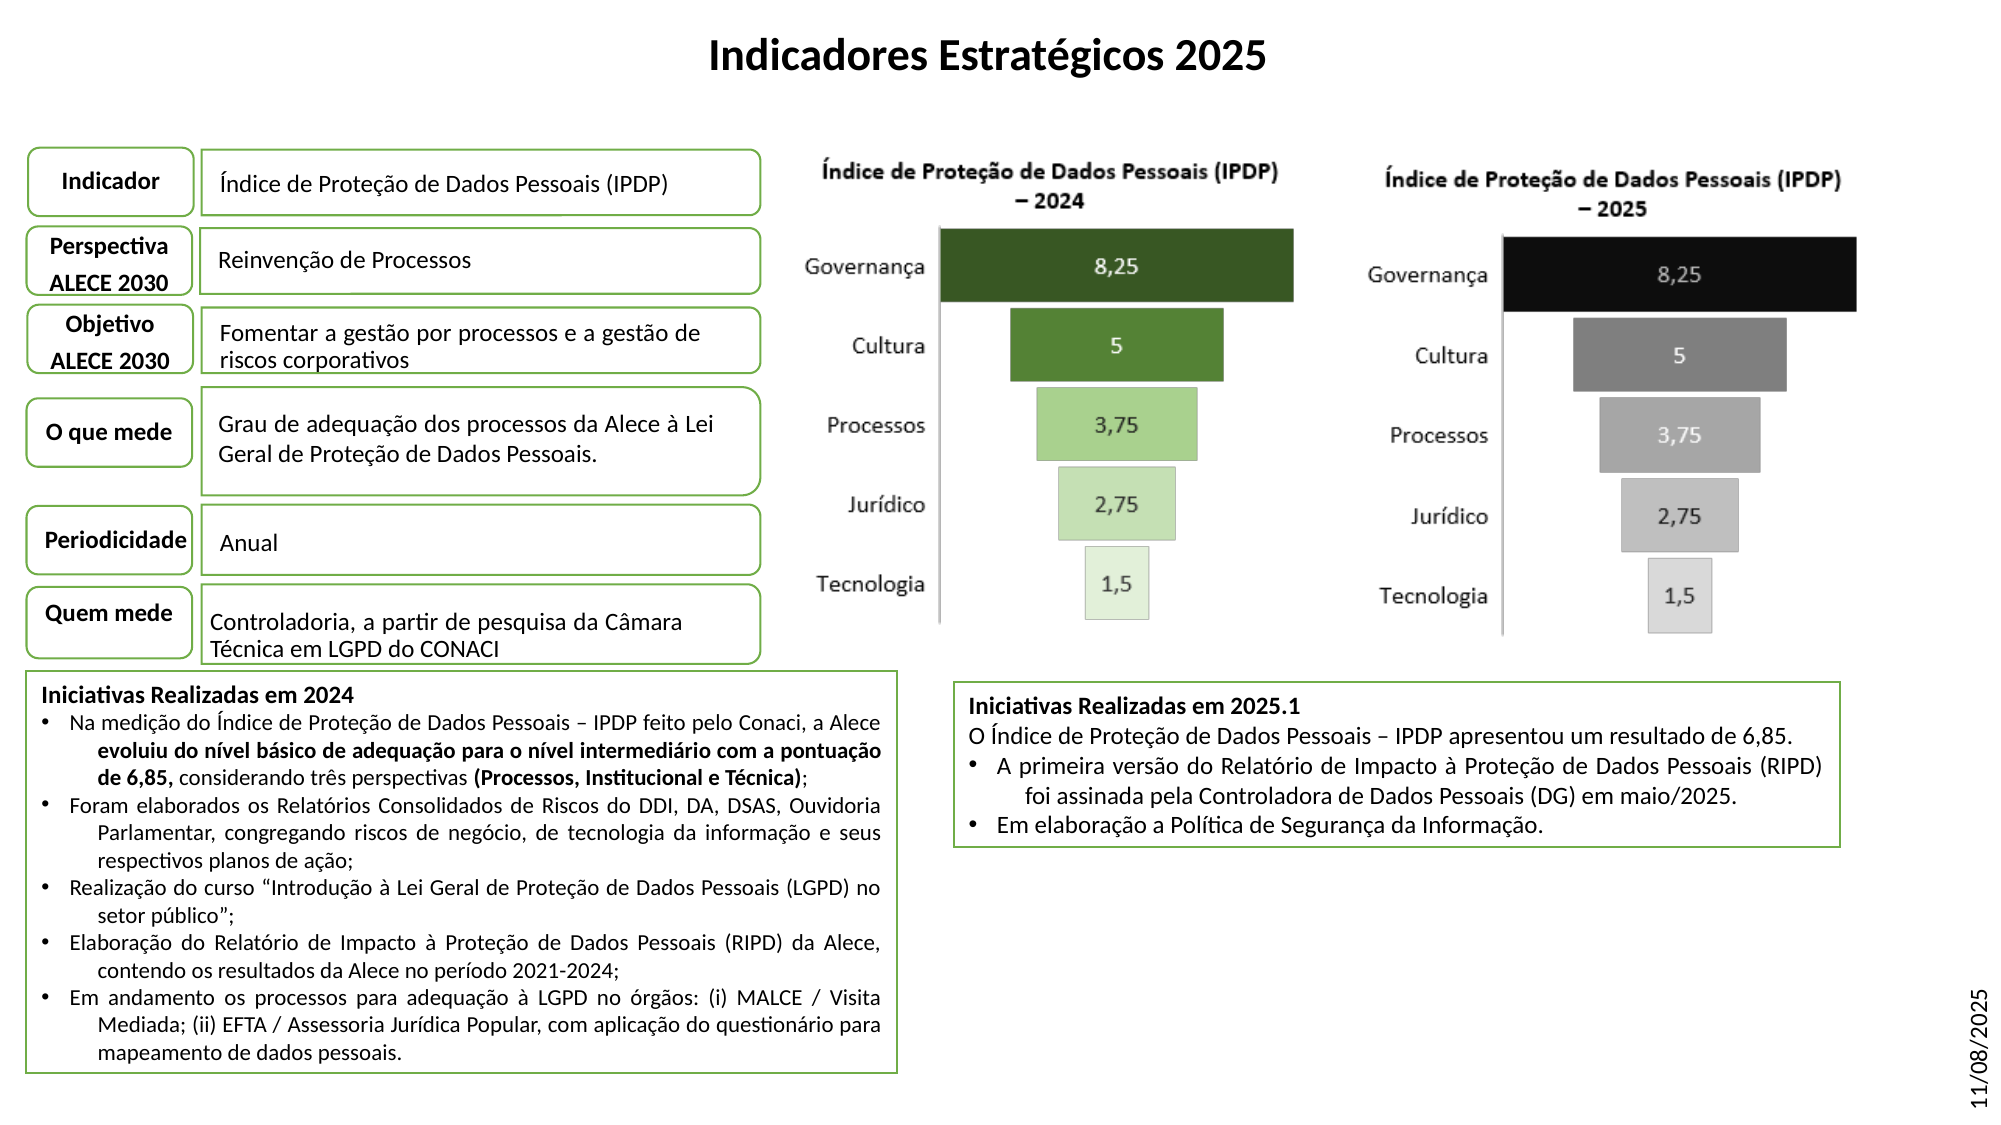

# Indicadores Estratégicos 2025
Indicador
Índice de Proteção de Dados Pessoais (IPDP)​
Perspectiva
ALECE 2030
Reinvenção de Processos
Objetivo
ALECE 2030
Fomentar a gestão por processos e a gestão de riscos corporativos
Grau de adequação dos processos da Alece à Lei Geral de Proteção de Dados Pessoais.
O que mede
Anual
Periodicidade
Quem mede
Controladoria, a partir de pesquisa da Câmara Técnica em LGPD do CONACI
Iniciativas Realizadas em 2024
Na medição do Índice de Proteção de Dados Pessoais – IPDP feito pelo Conaci, a Alece evoluiu do nível básico de adequação para o nível intermediário com a pontuação de 6,85, considerando três perspectivas (Processos, Institucional e Técnica);
Foram elaborados os Relatórios Consolidados de Riscos do DDI, DA, DSAS, Ouvidoria Parlamentar, congregando riscos de negócio, de tecnologia da informação e seus respectivos planos de ação;
Realização do curso “Introdução à Lei Geral de Proteção de Dados Pessoais (LGPD) no setor público”;
Elaboração do Relatório de Impacto à Proteção de Dados Pessoais (RIPD) da Alece, contendo os resultados da Alece no período 2021-2024;
Em andamento os processos para adequação à LGPD no órgãos: (i) MALCE / Visita Mediada; (ii) EFTA / Assessoria Jurídica Popular, com aplicação do questionário para mapeamento de dados pessoais.
Iniciativas Realizadas em 2025.1
O Índice de Proteção de Dados Pessoais – IPDP apresentou um resultado de 6,85.
A primeira versão do Relatório de Impacto à Proteção de Dados Pessoais (RIPD) foi assinada pela Controladora de Dados Pessoais (DG) em maio/2025.
Em elaboração a Política de Segurança da Informação.
11/08/2025